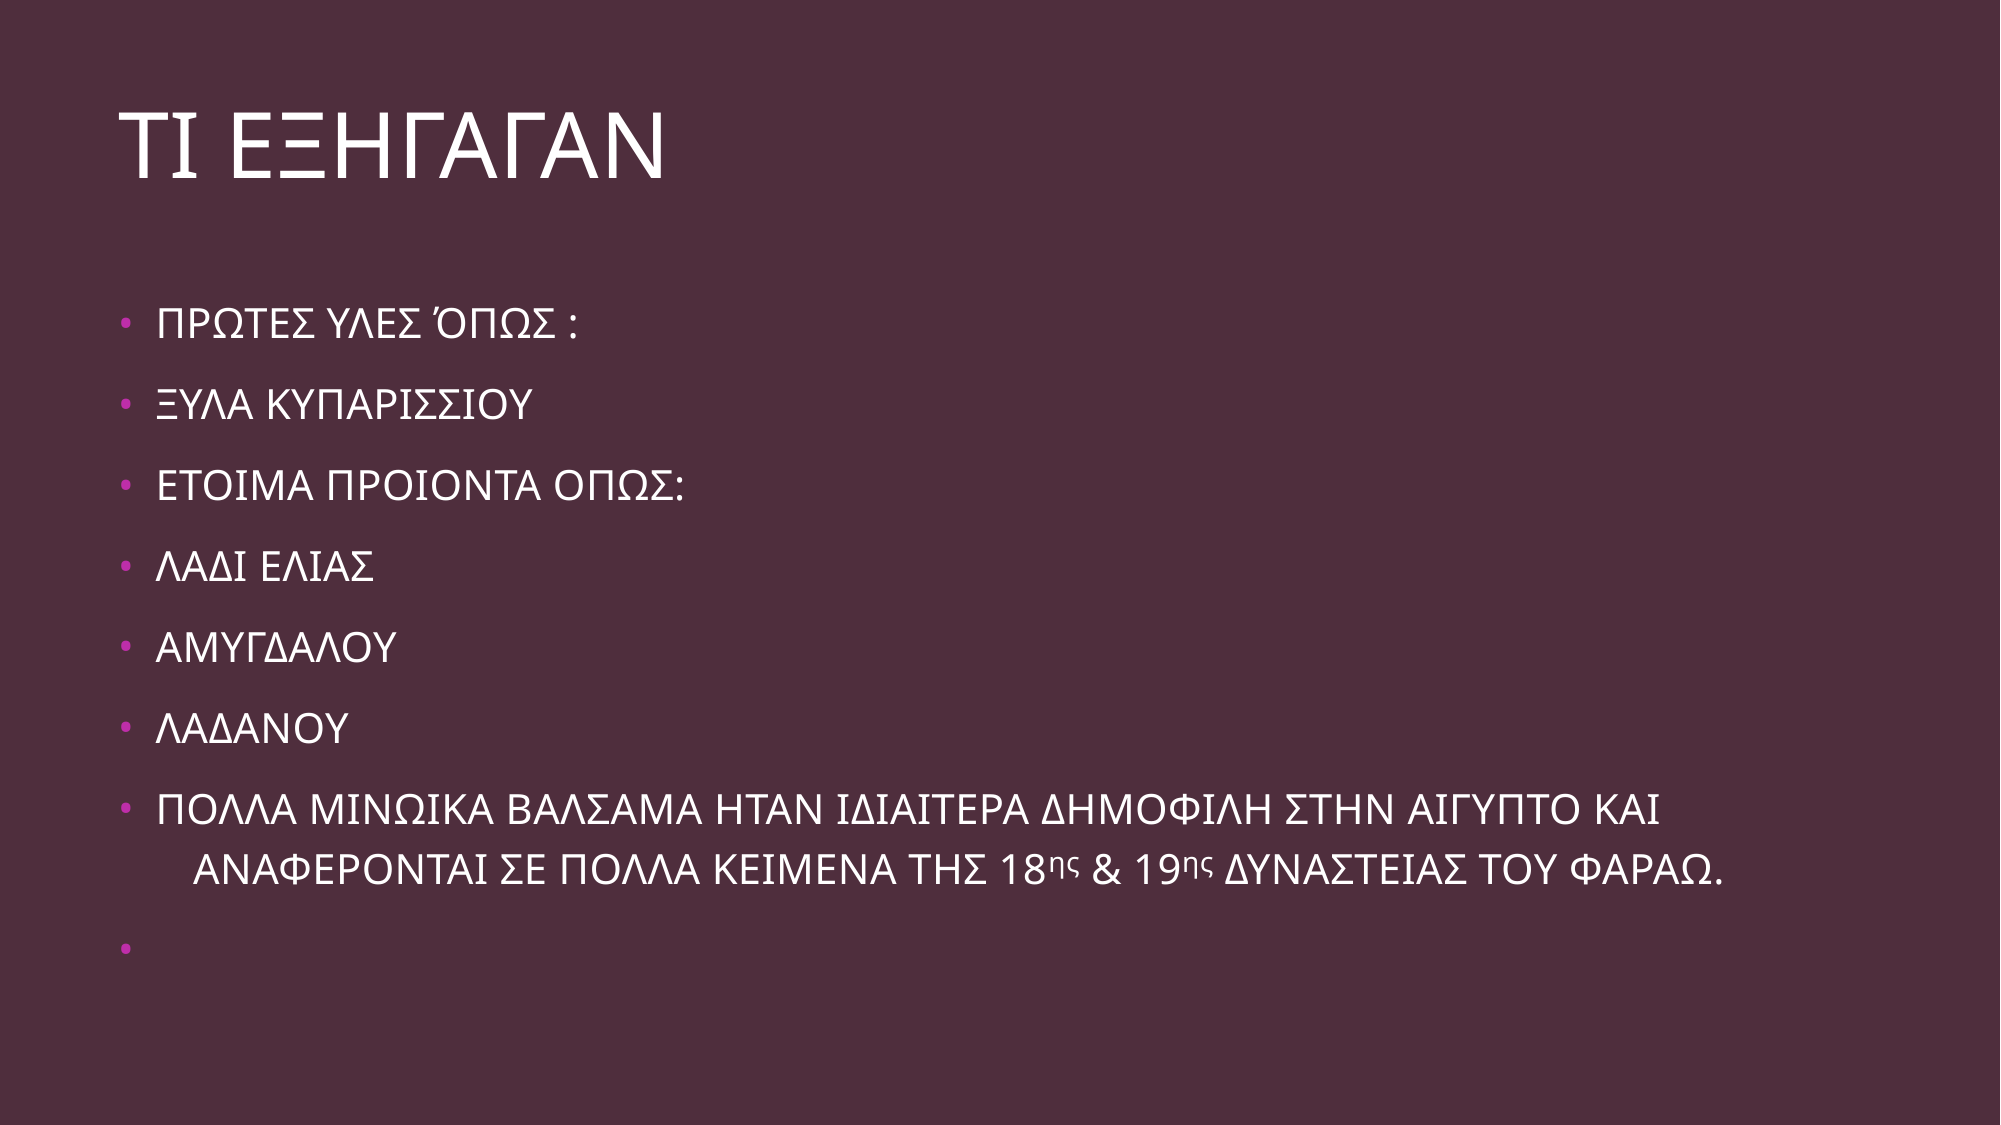

# ΤΙ ΕΞΗΓΑΓΑΝ
ΠΡΩΤΕΣ ΥΛΕΣ ΌΠΩΣ :
ΞΥΛΑ ΚΥΠΑΡΙΣΣΙΟΥ
ΕΤΟΙΜΑ ΠΡΟΙΟΝΤΑ ΟΠΩΣ:
ΛΑΔΙ ΕΛΙΑΣ
ΑΜΥΓΔΑΛΟΥ
ΛΑΔΑΝΟΥ
ΠΟΛΛΑ ΜΙΝΩΙΚΑ ΒΑΛΣΑΜΑ ΗΤΑΝ ΙΔΙΑΙΤΕΡΑ ΔΗΜΟΦΙΛΗ ΣΤΗΝ ΑΙΓΥΠΤΟ ΚΑΙ ΑΝΑΦΕΡΟΝΤΑΙ ΣΕ ΠΟΛΛΑ ΚΕΙΜΕΝΑ ΤΗΣ 18ης & 19ης ΔΥΝΑΣΤΕΙΑΣ ΤΟΥ ΦΑΡΑΩ.